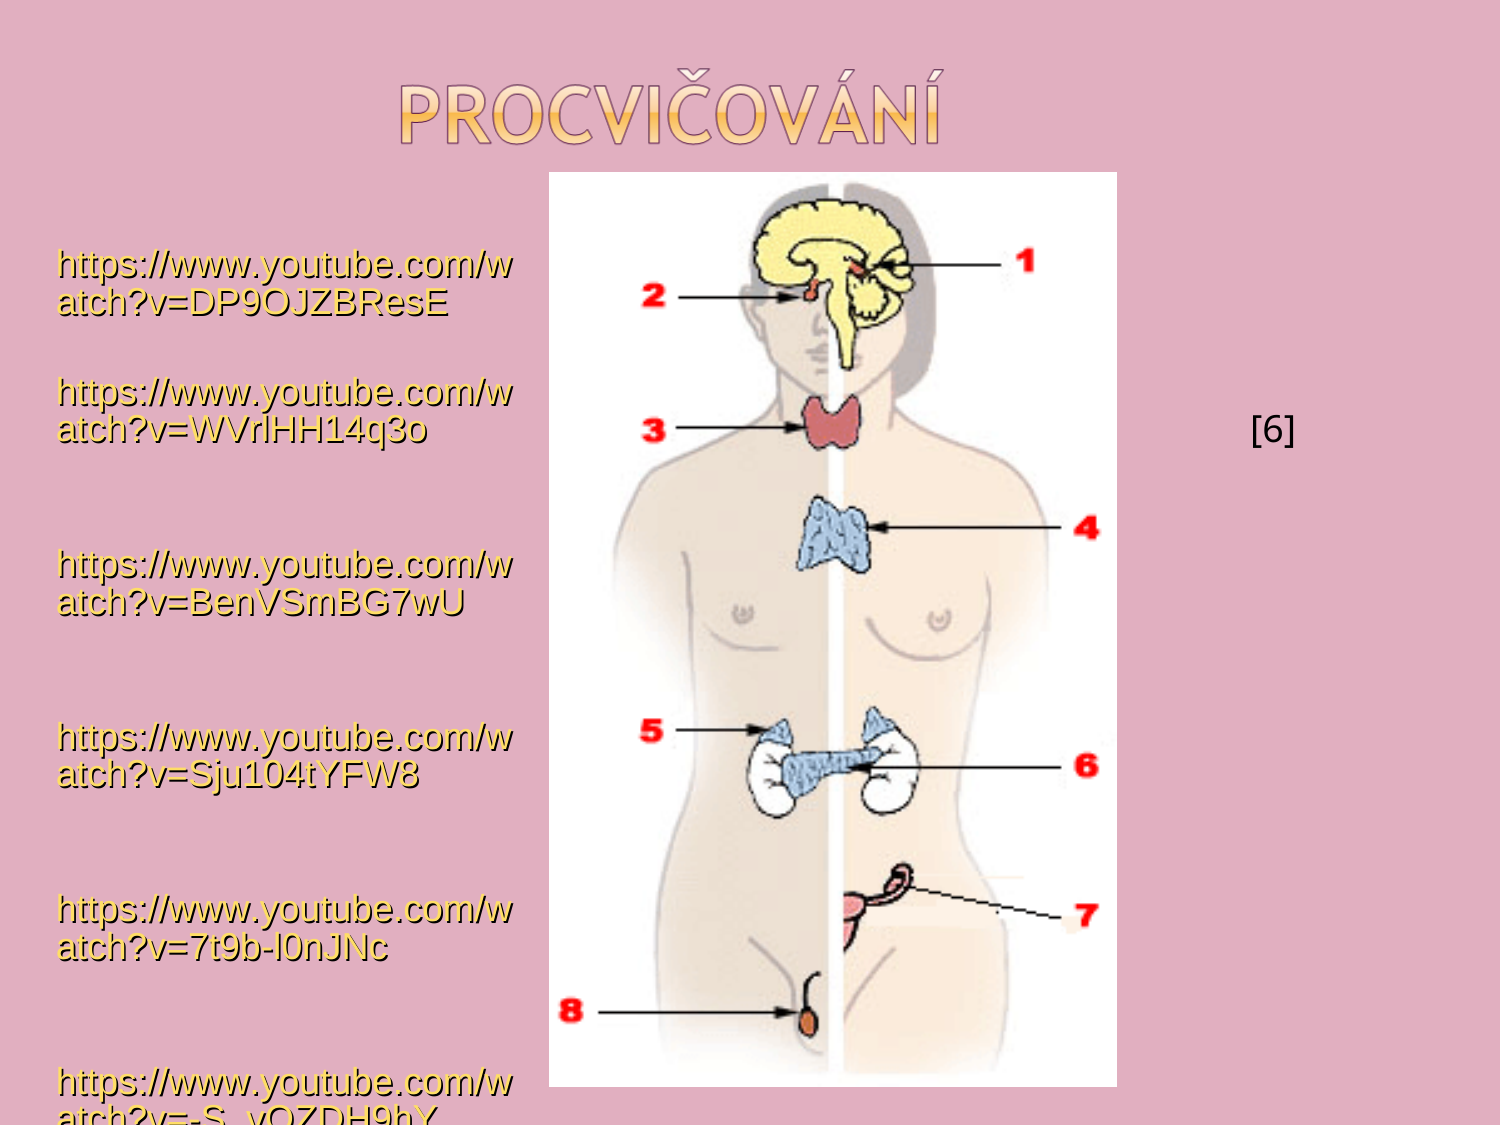

https://www.youtube.com/watch?v=DP9OJZBResE
https://www.youtube.com/watch?v=WVrlHH14q3o
https://www.youtube.com/watch?v=BenVSmBG7wU
https://www.youtube.com/watch?v=Sju104tYFW8
https://www.youtube.com/watch?v=7t9b-l0nJNc
https://www.youtube.com/watch?v=-S_vQZDH9hY
[6]